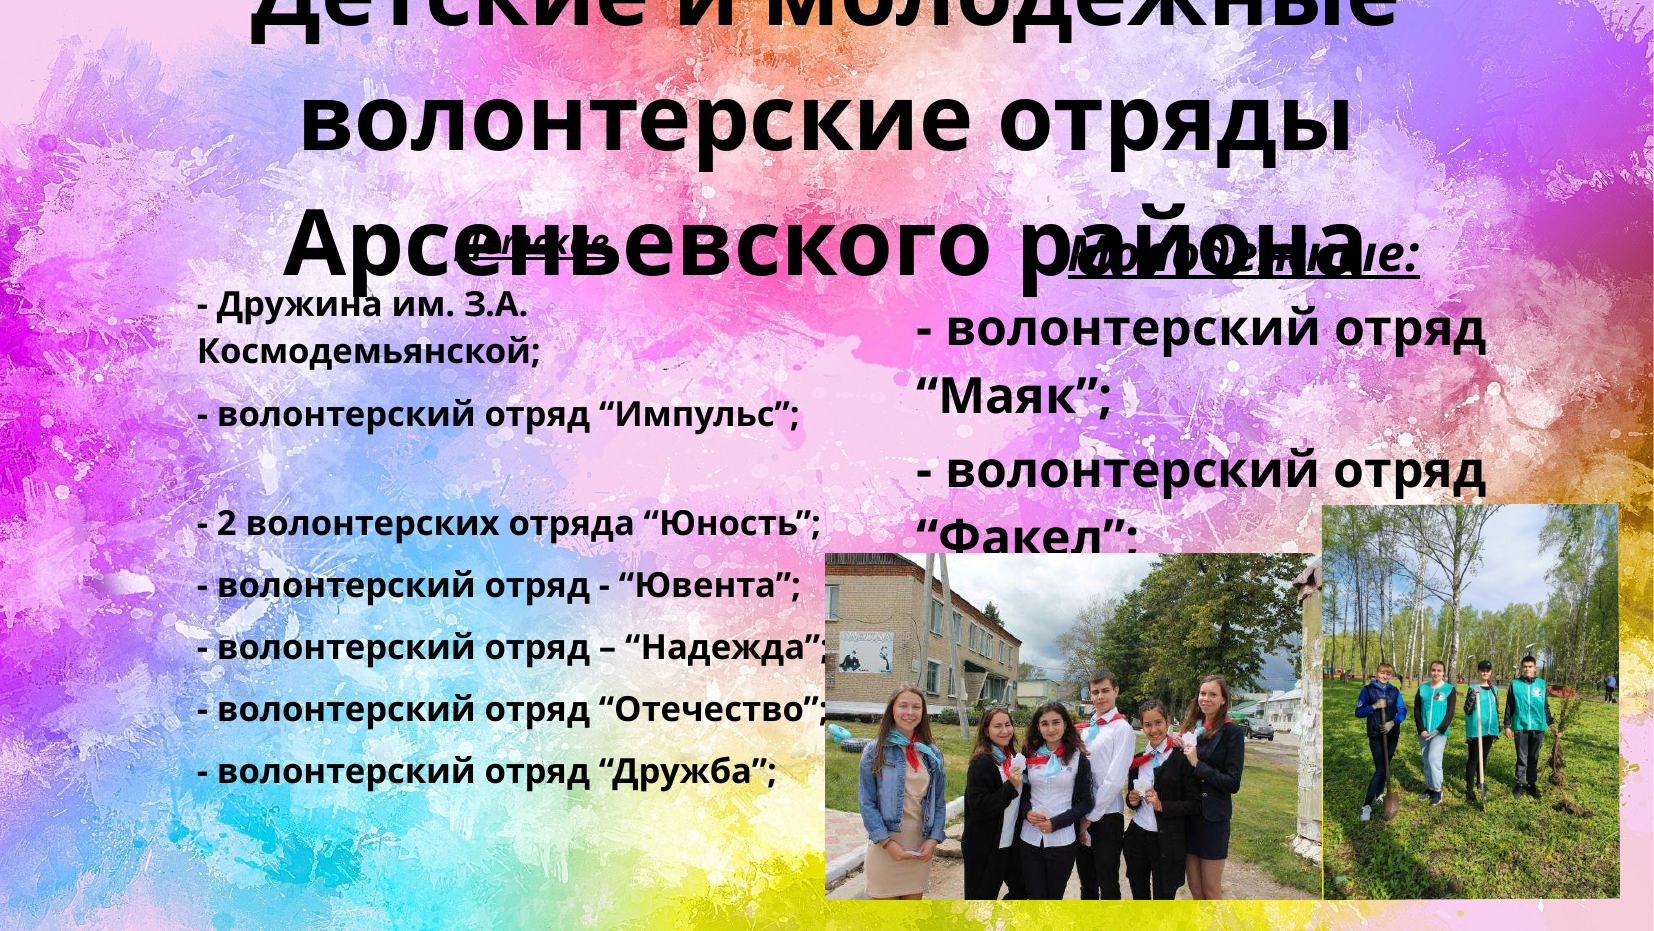

# Детские и молодежные волонтерские отряды Арсеньевского района
Детские
- Дружина им. З.А. Космодемьянской;
- волонтерский отряд “Импульс”;
- 2 волонтерских отряда “Юность”;
- волонтерский отряд - “Ювента”;
- волонтерский отряд – “Надежда”;
- волонтерский отряд “Отечество”;
- волонтерский отряд “Дружба”;
Молодежные:
- волонтерский отряд “Маяк”;
- волонтерский отряд “Факел”;
- волонтерское формирование “Лидер”.